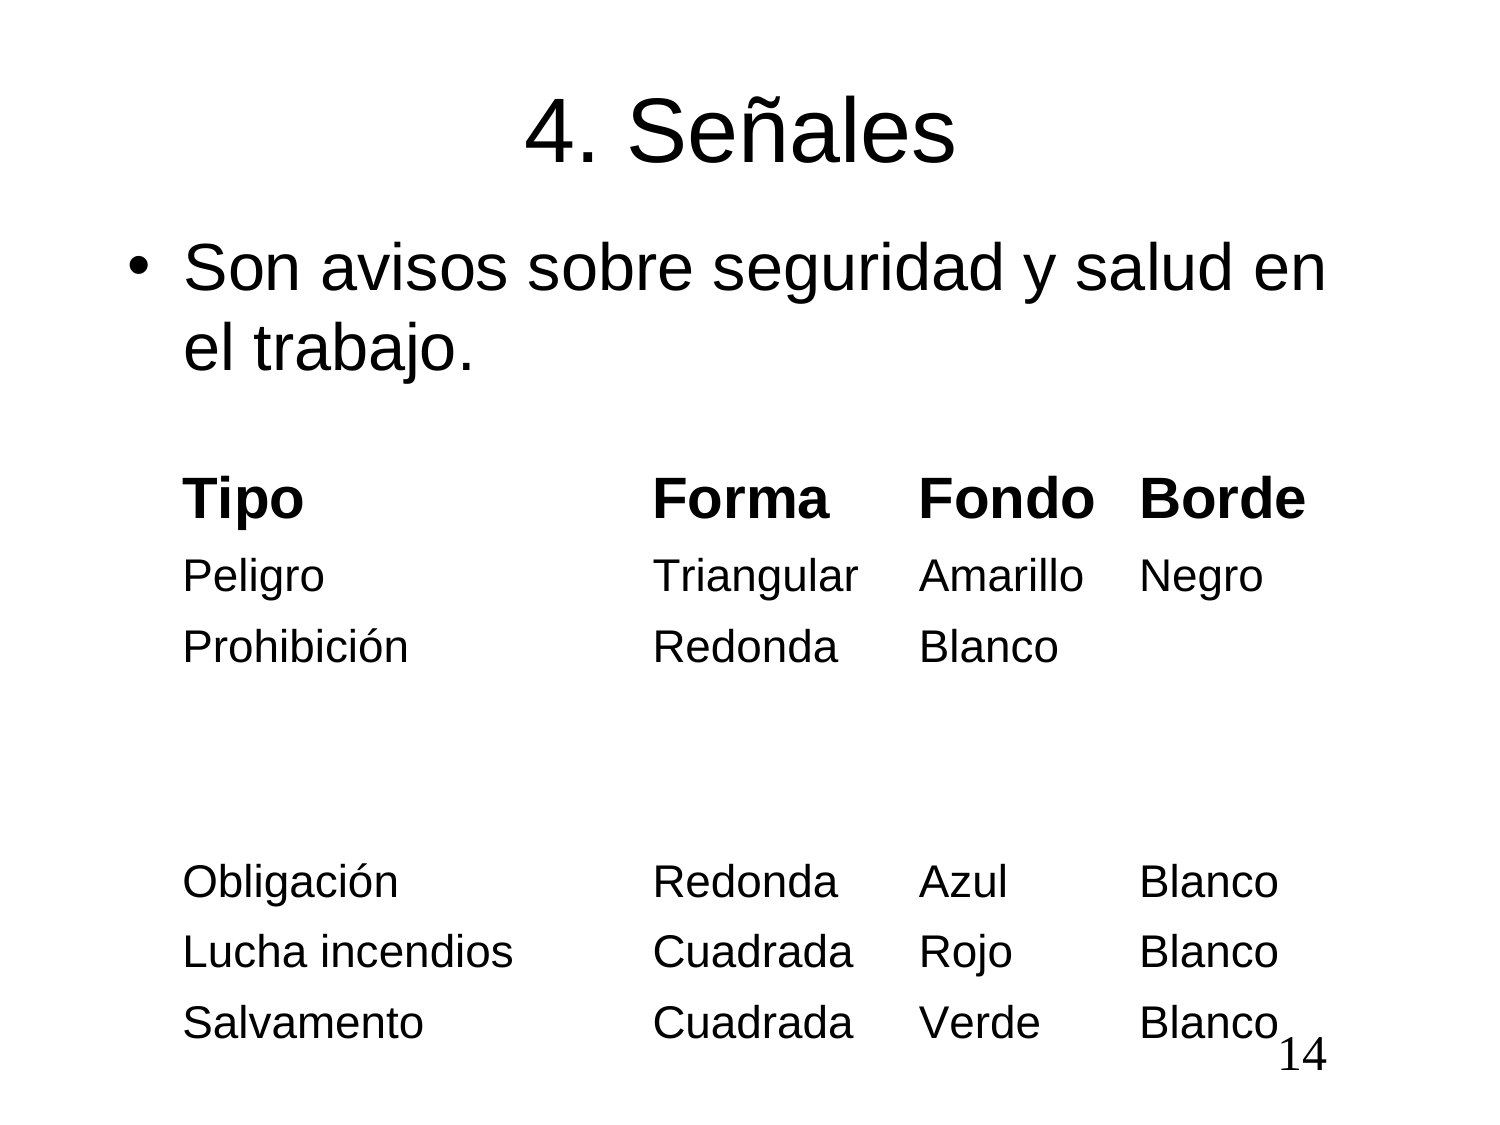

# 4. Señales
Son avisos sobre seguridad y salud en el trabajo.
| Tipo | Forma | Fondo | Borde |
| --- | --- | --- | --- |
| Peligro | Triangular | Amarillo | Negro |
| Prohibición | Redonda | Blanco | Rojo |
| Obligación | Redonda | Azul | Blanco |
| Lucha incendios | Cuadrada | Rojo | Blanco |
| Salvamento | Cuadrada | Verde | Blanco |
14